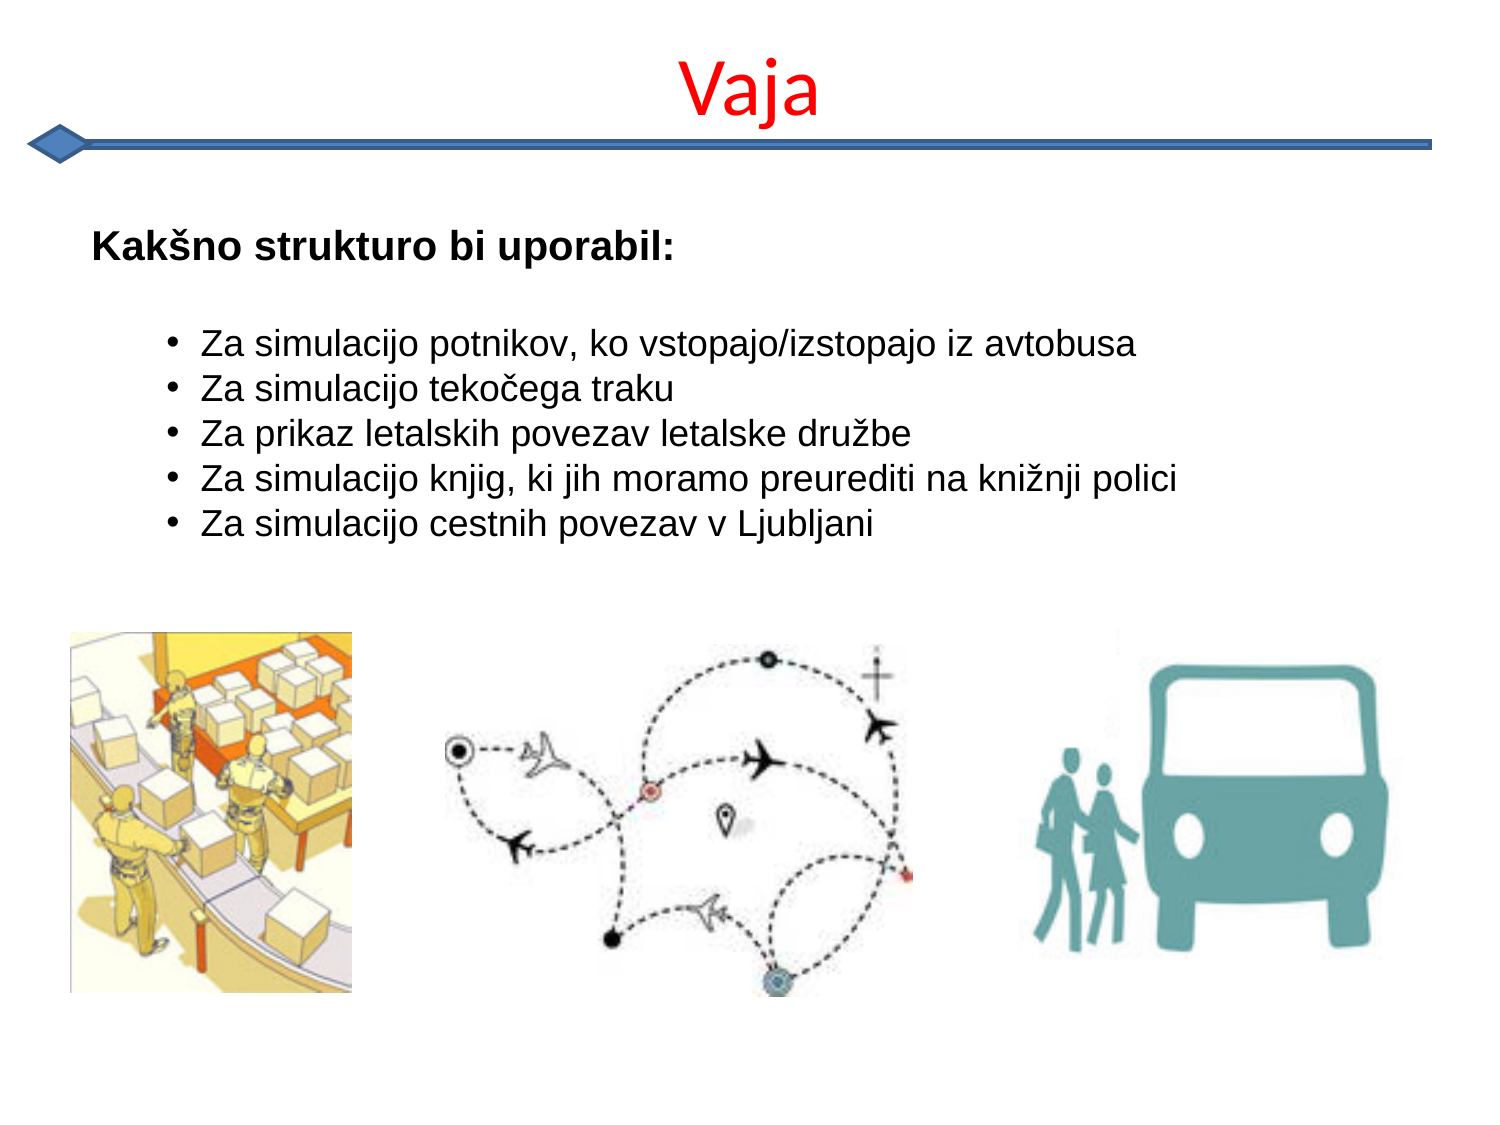

# Vaja
Kakšno strukturo bi uporabil:
 Za simulacijo potnikov, ko vstopajo/izstopajo iz avtobusa
 Za simulacijo tekočega traku
 Za prikaz letalskih povezav letalske družbe
 Za simulacijo knjig, ki jih moramo preurediti na knižnji polici
 Za simulacijo cestnih povezav v Ljubljani